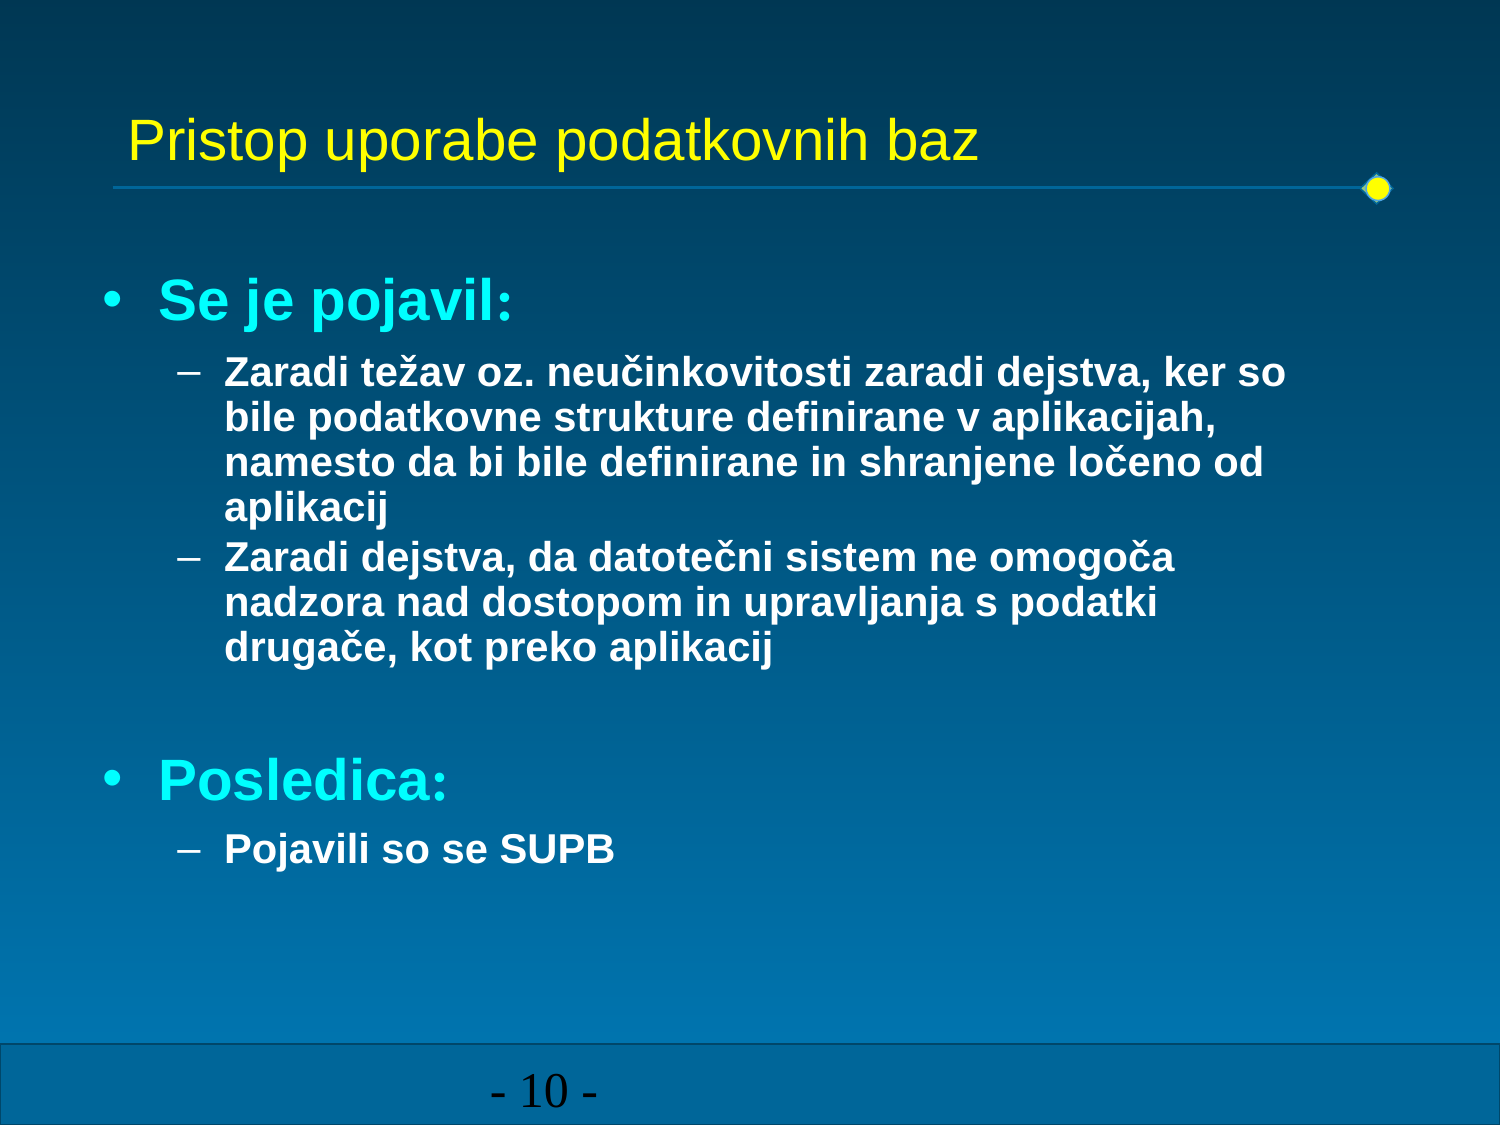

# Pristop uporabe podatkovnih baz
Se je pojavil:
Zaradi težav oz. neučinkovitosti zaradi dejstva, ker so bile podatkovne strukture definirane v aplikacijah, namesto da bi bile definirane in shranjene ločeno od aplikacij
Zaradi dejstva, da datotečni sistem ne omogoča nadzora nad dostopom in upravljanja s podatki drugače, kot preko aplikacij
Posledica:
Pojavili so se SUPB
(c) Pearson Education 2005